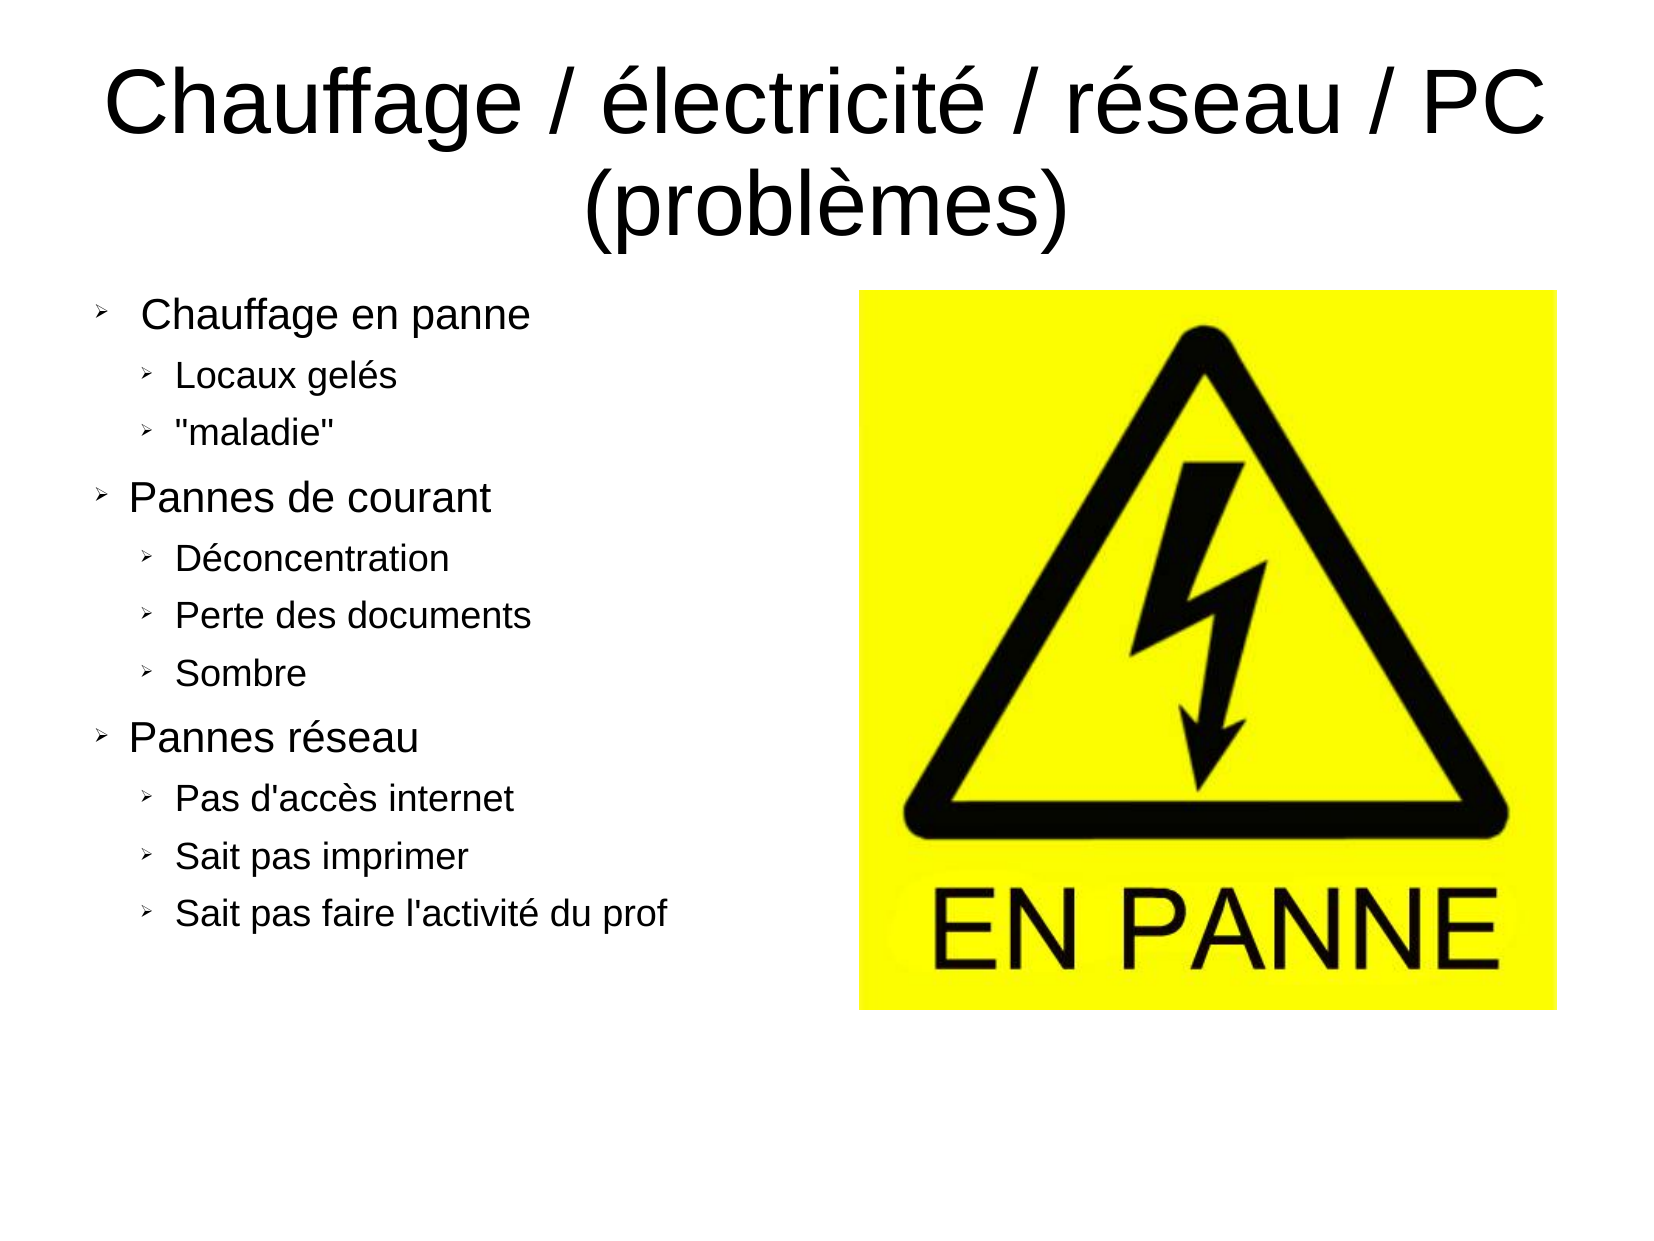

# Chauffage / électricité / réseau / PC (problèmes)
 Chauffage en panne
Locaux gelés
"maladie"
Pannes de courant
Déconcentration
Perte des documents
Sombre
Pannes réseau
Pas d'accès internet
Sait pas imprimer
Sait pas faire l'activité du prof